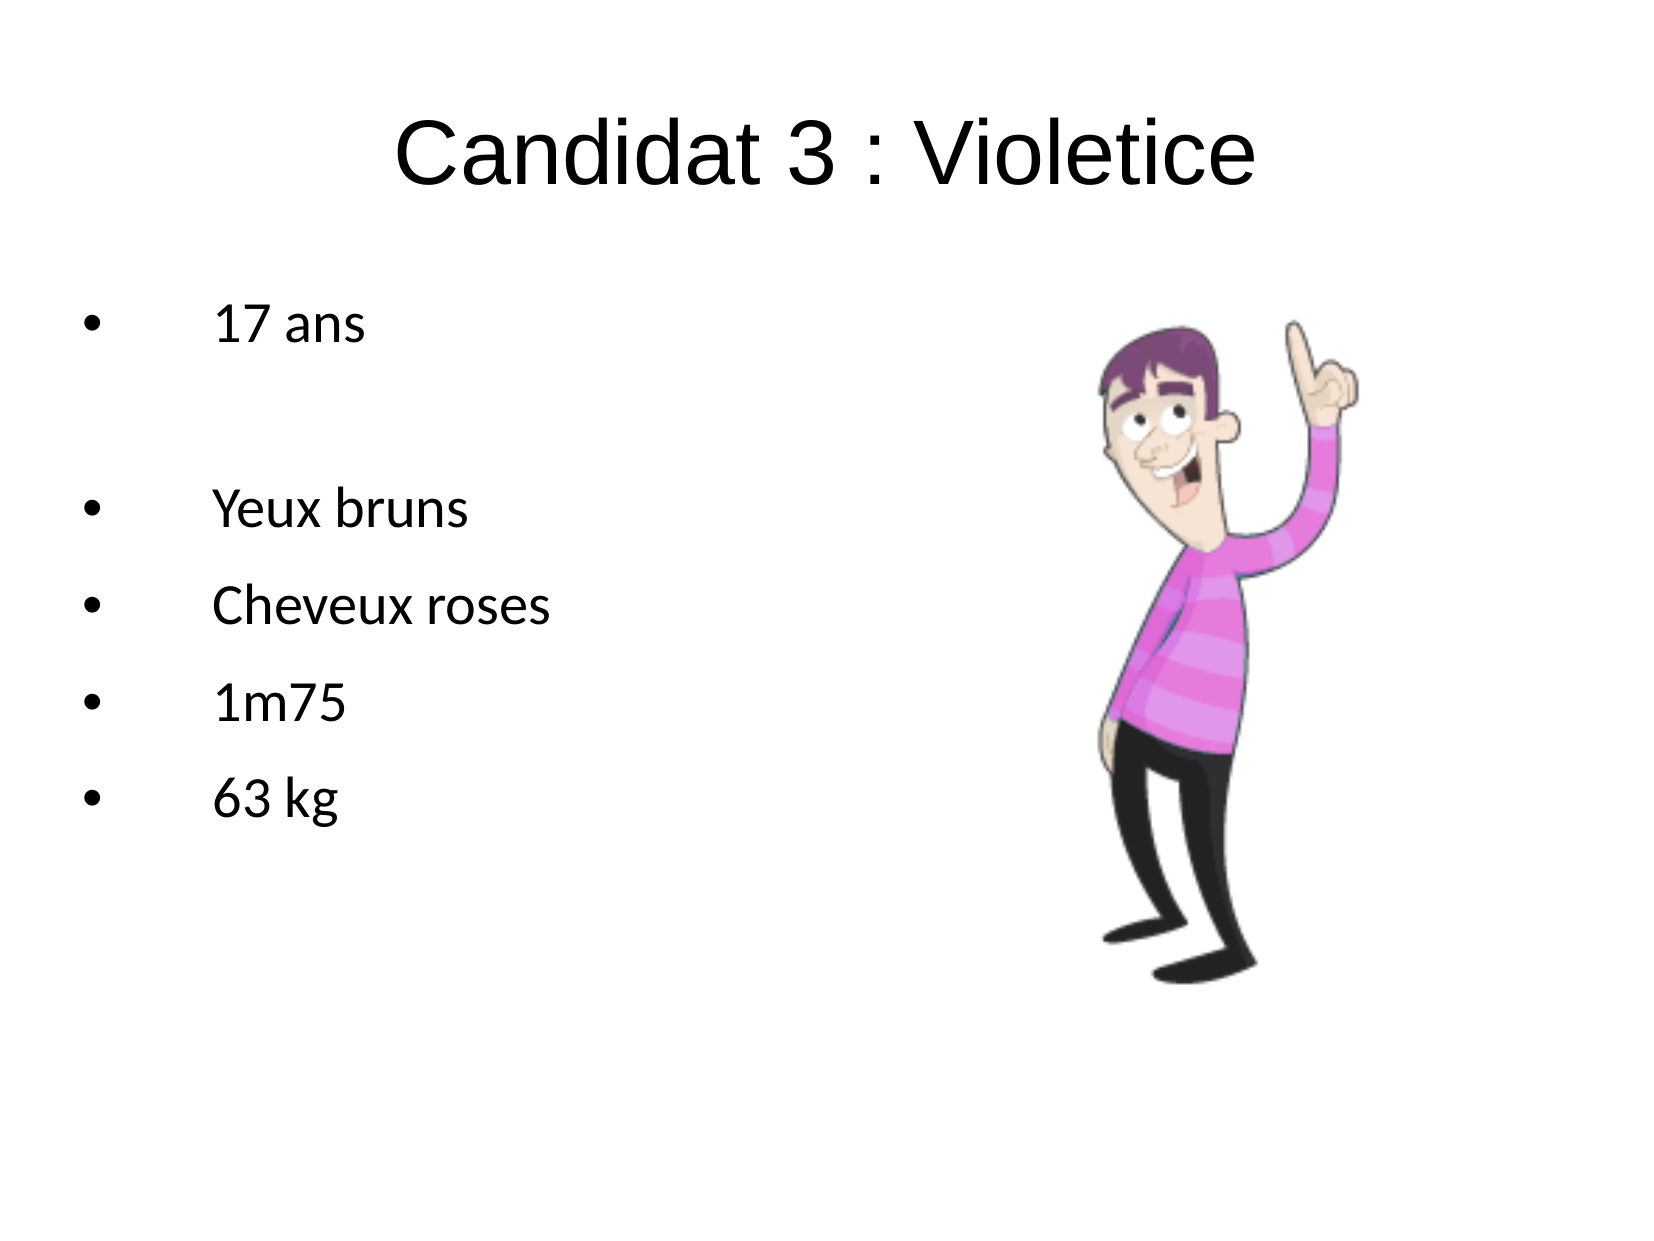

# Candidat 3 : Violetice
•	17 ans
•	Yeux bruns
•	Cheveux roses
•	1m75
•	63 kg